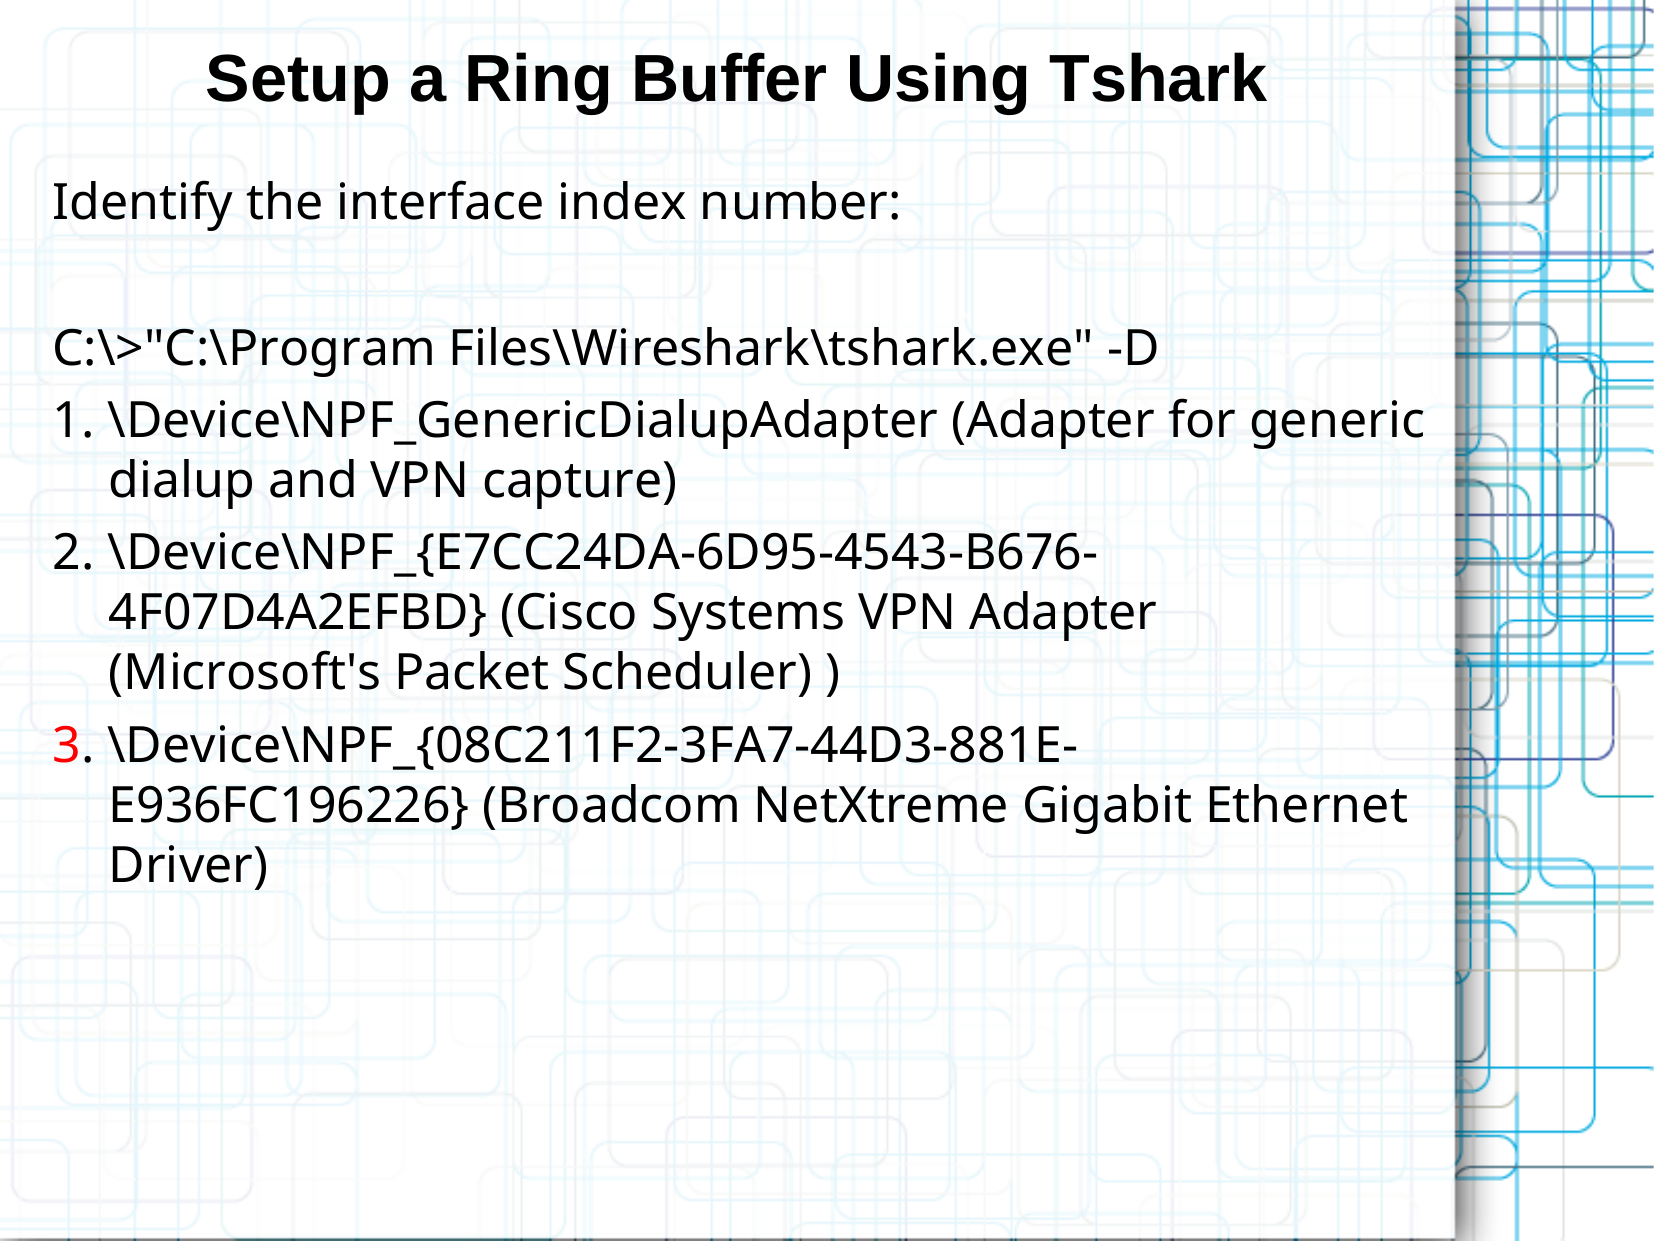

# Setup a Ring Buffer Using Tshark
Identify the interface index number:
C:\>"C:\Program Files\Wireshark\tshark.exe" -D
1. \Device\NPF_GenericDialupAdapter (Adapter for generic dialup and VPN capture)
2. \Device\NPF_{E7CC24DA-6D95-4543-B676-4F07D4A2EFBD} (Cisco Systems VPN Adapter (Microsoft's Packet Scheduler) )
3. \Device\NPF_{08C211F2-3FA7-44D3-881E-E936FC196226} (Broadcom NetXtreme Gigabit Ethernet Driver)